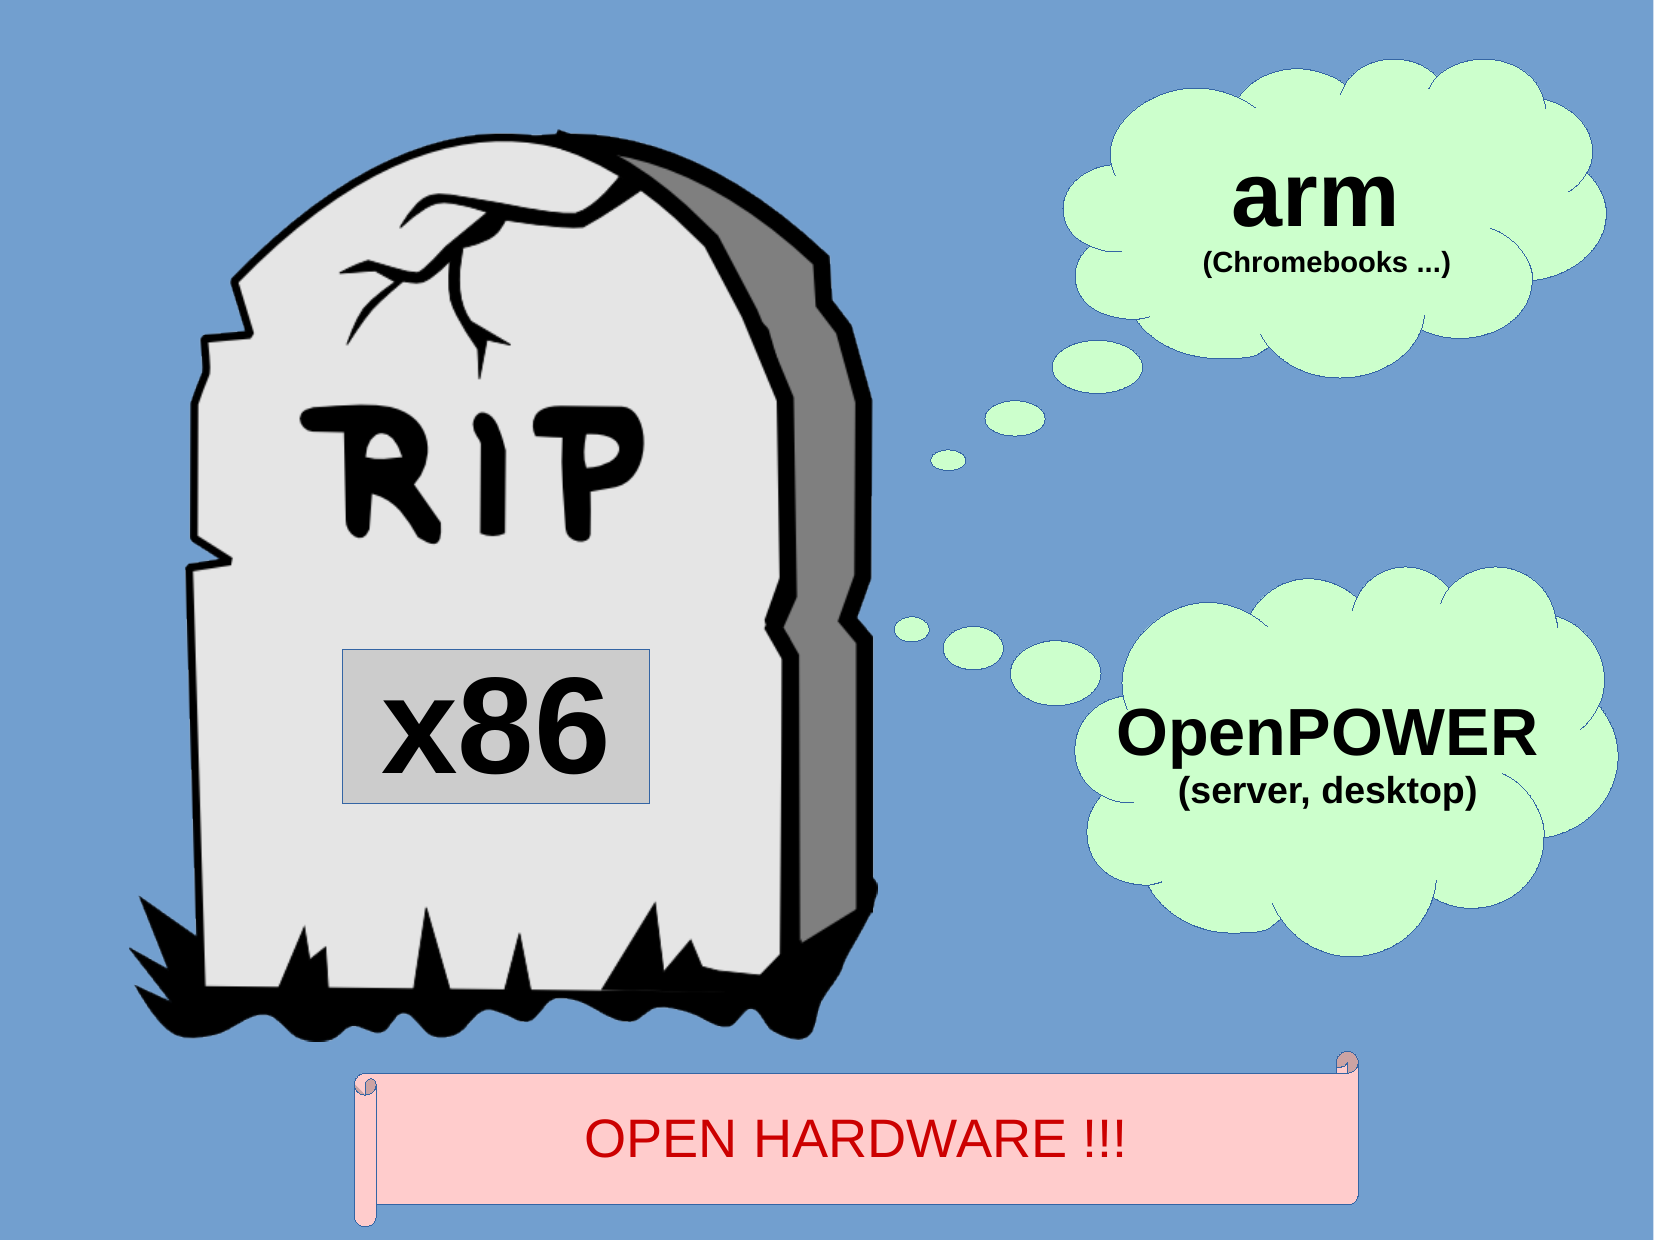

arm
 (Chromebooks ...)
OpenPOWER
(server, desktop)
x86
OPEN HARDWARE !!!